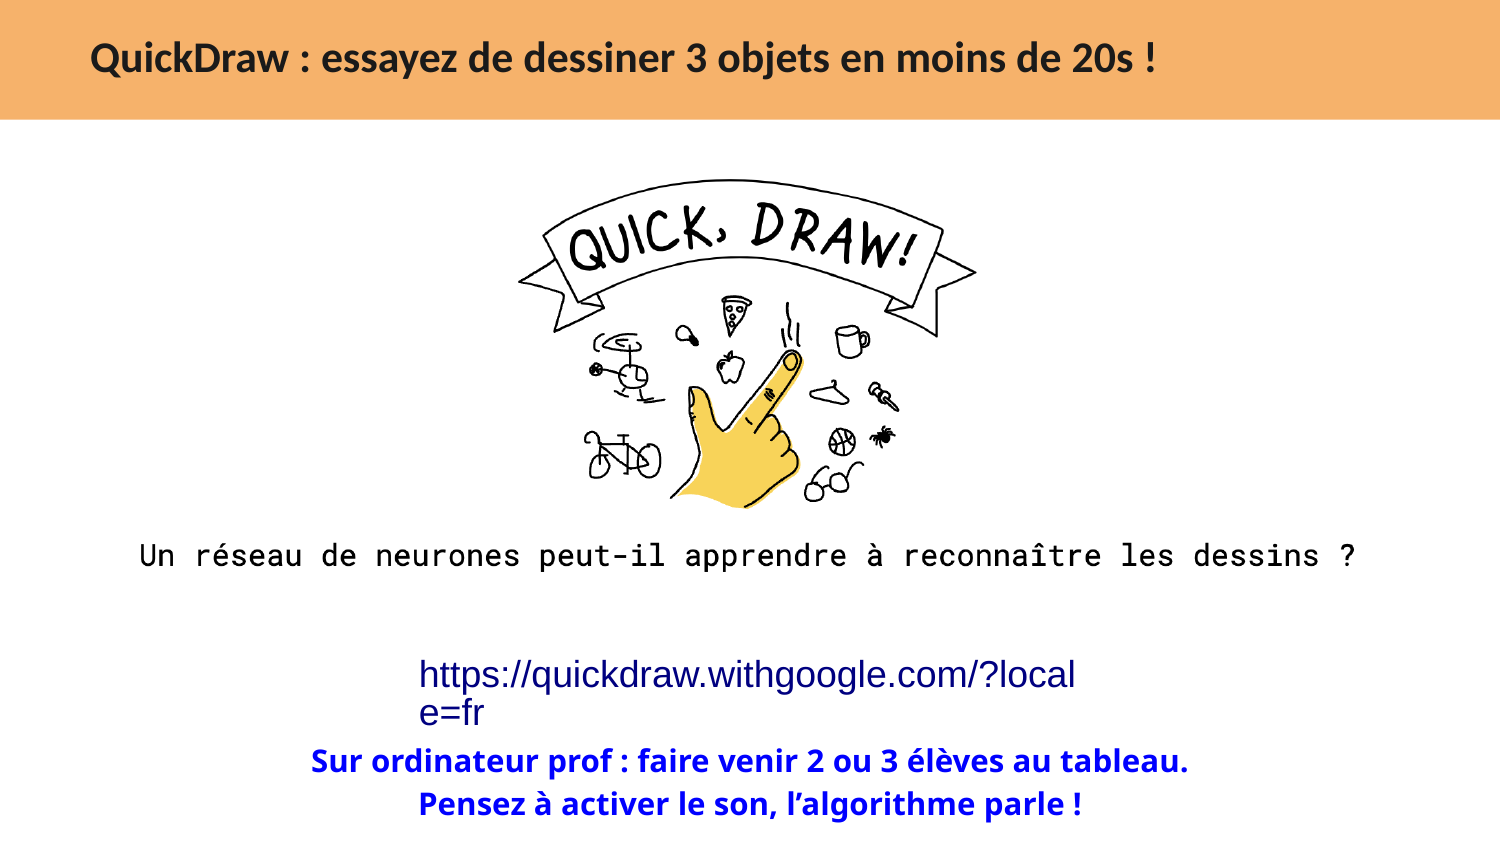

# QuickDraw : essayez de dessiner 3 objets en moins de 20s !
https://quickdraw.withgoogle.com/?locale=fr
Sur ordinateur prof : faire venir 2 ou 3 élèves au tableau.
Pensez à activer le son, l’algorithme parle !